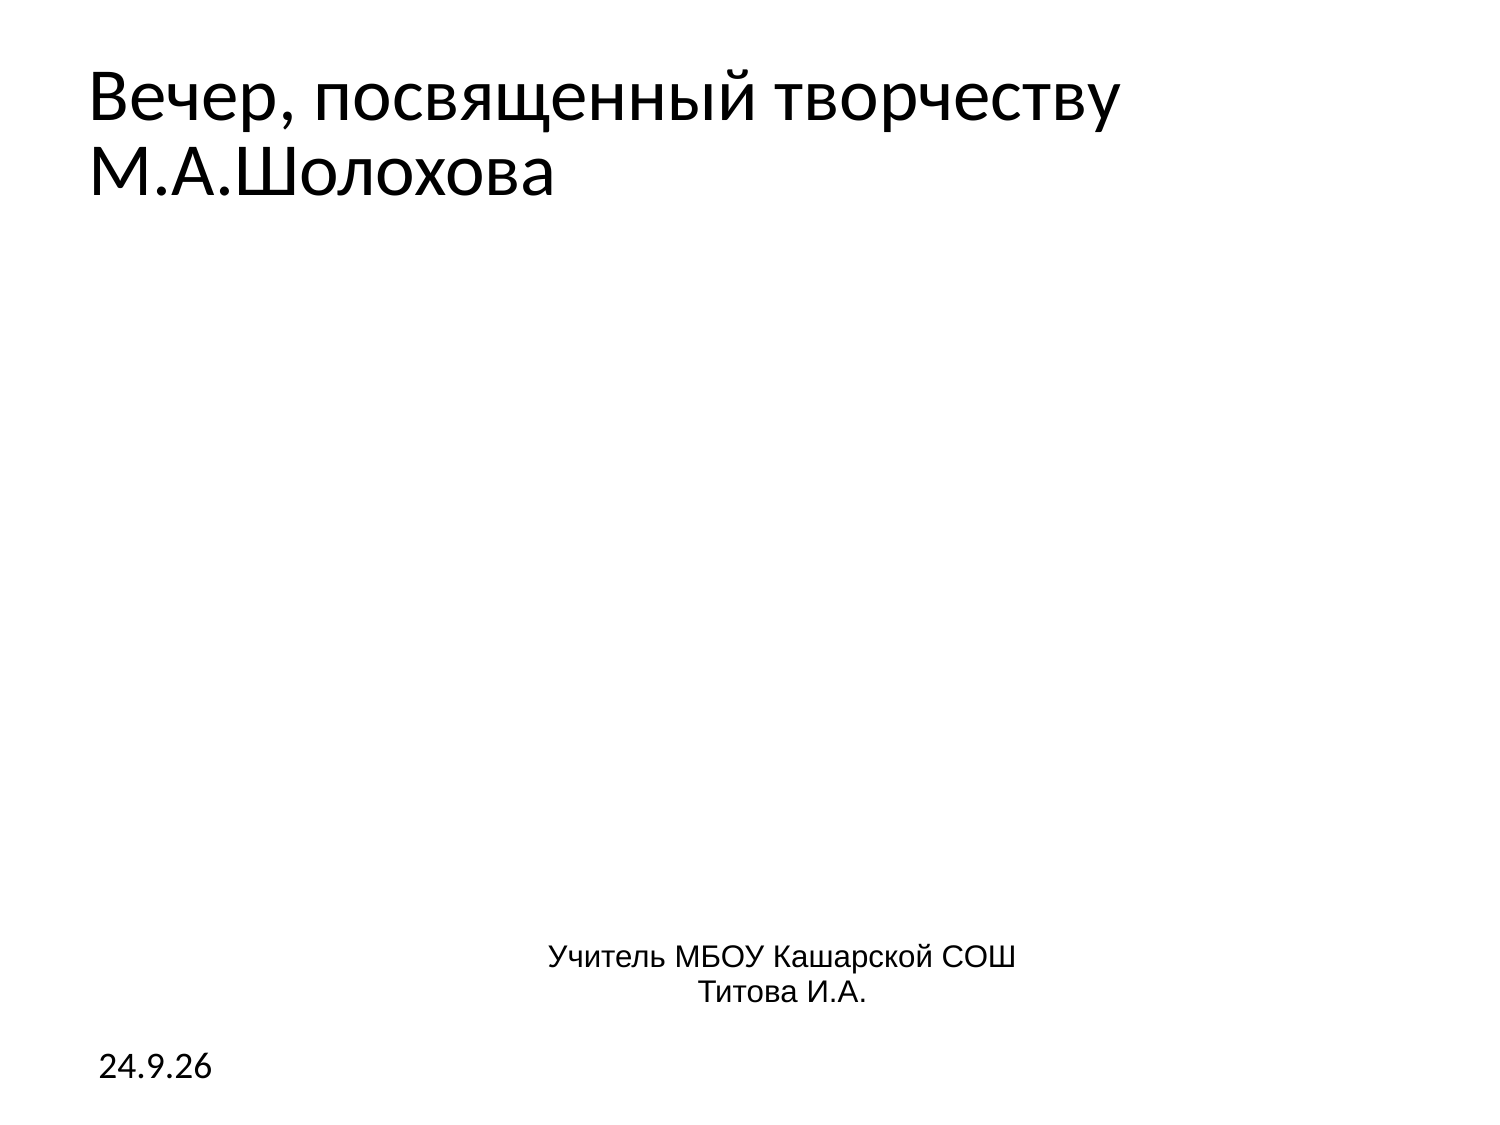

# Вечер, посвященный творчеству М.А.Шолохова
Учитель МБОУ Кашарской СОШ
Титова И.А.